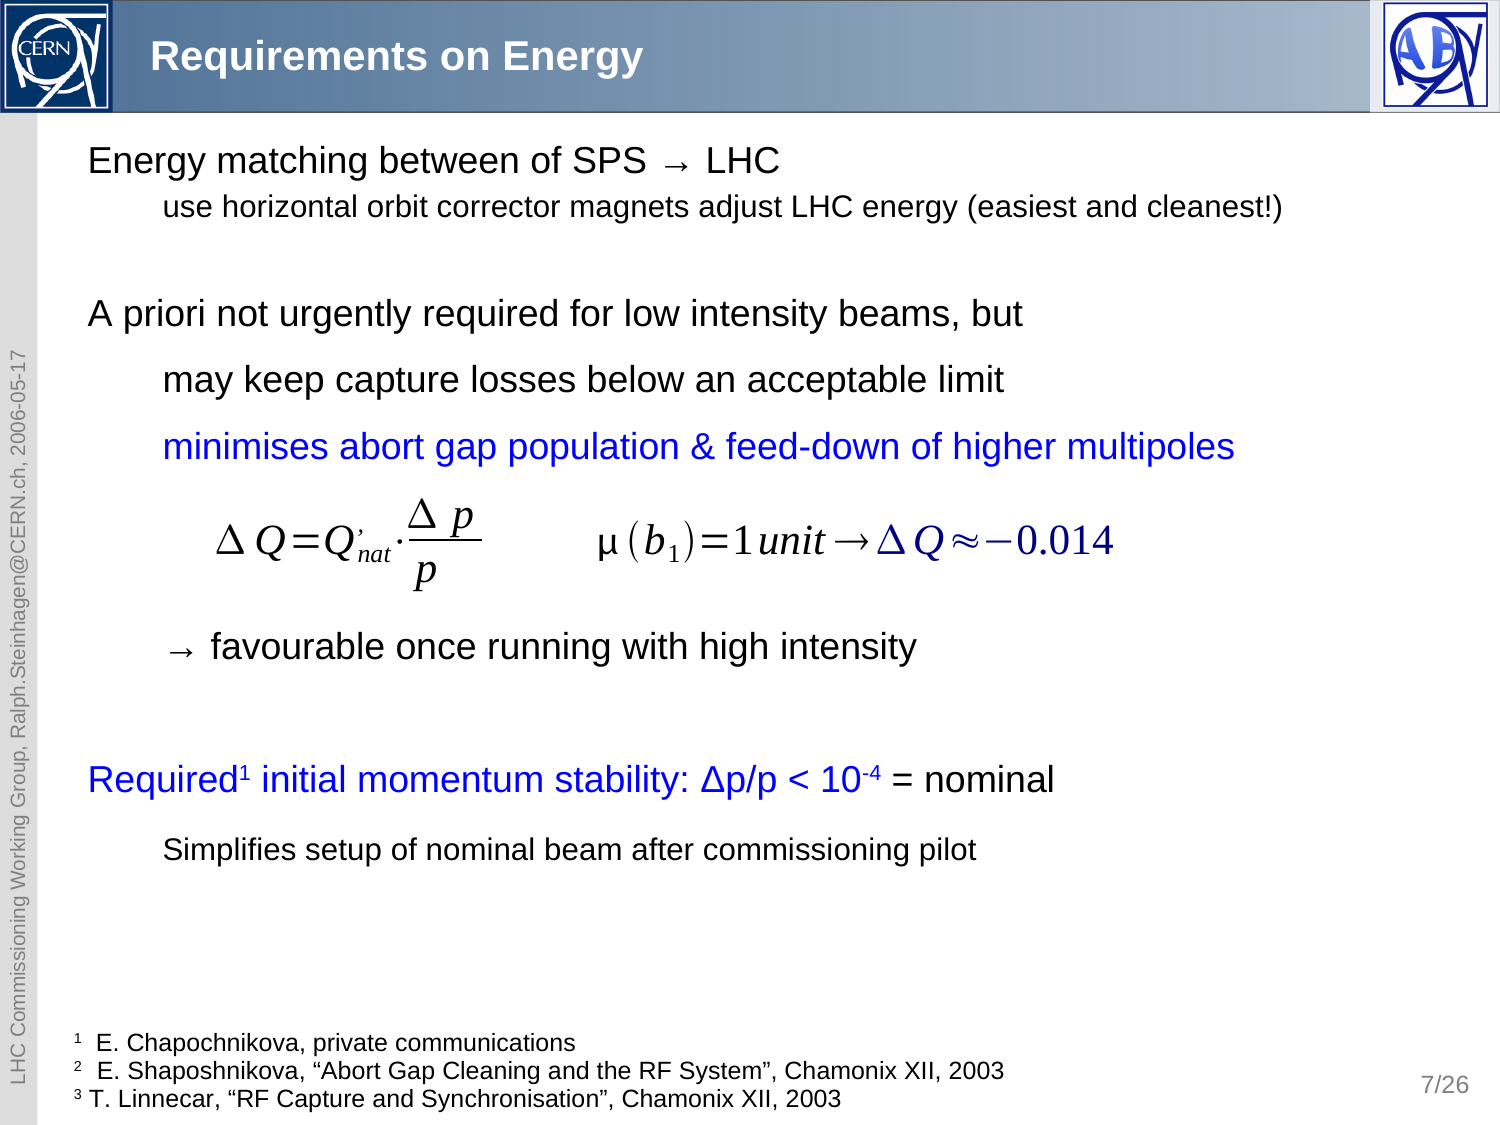

# Requirements on Energy
Energy matching between of SPS → LHC
use horizontal orbit corrector magnets adjust LHC energy (easiest and cleanest!)
A priori not urgently required for low intensity beams, but
may keep capture losses below an acceptable limit
minimises abort gap population & feed-down of higher multipoles
→ favourable once running with high intensity
Required1 initial momentum stability: Δp/p < 10-4 = nominal
Simplifies setup of nominal beam after commissioning pilot
1 E. Chapochnikova, private communications
2 E. Shaposhnikova, “Abort Gap Cleaning and the RF System”, Chamonix XII, 2003
3 T. Linnecar, “RF Capture and Synchronisation”, Chamonix XII, 2003